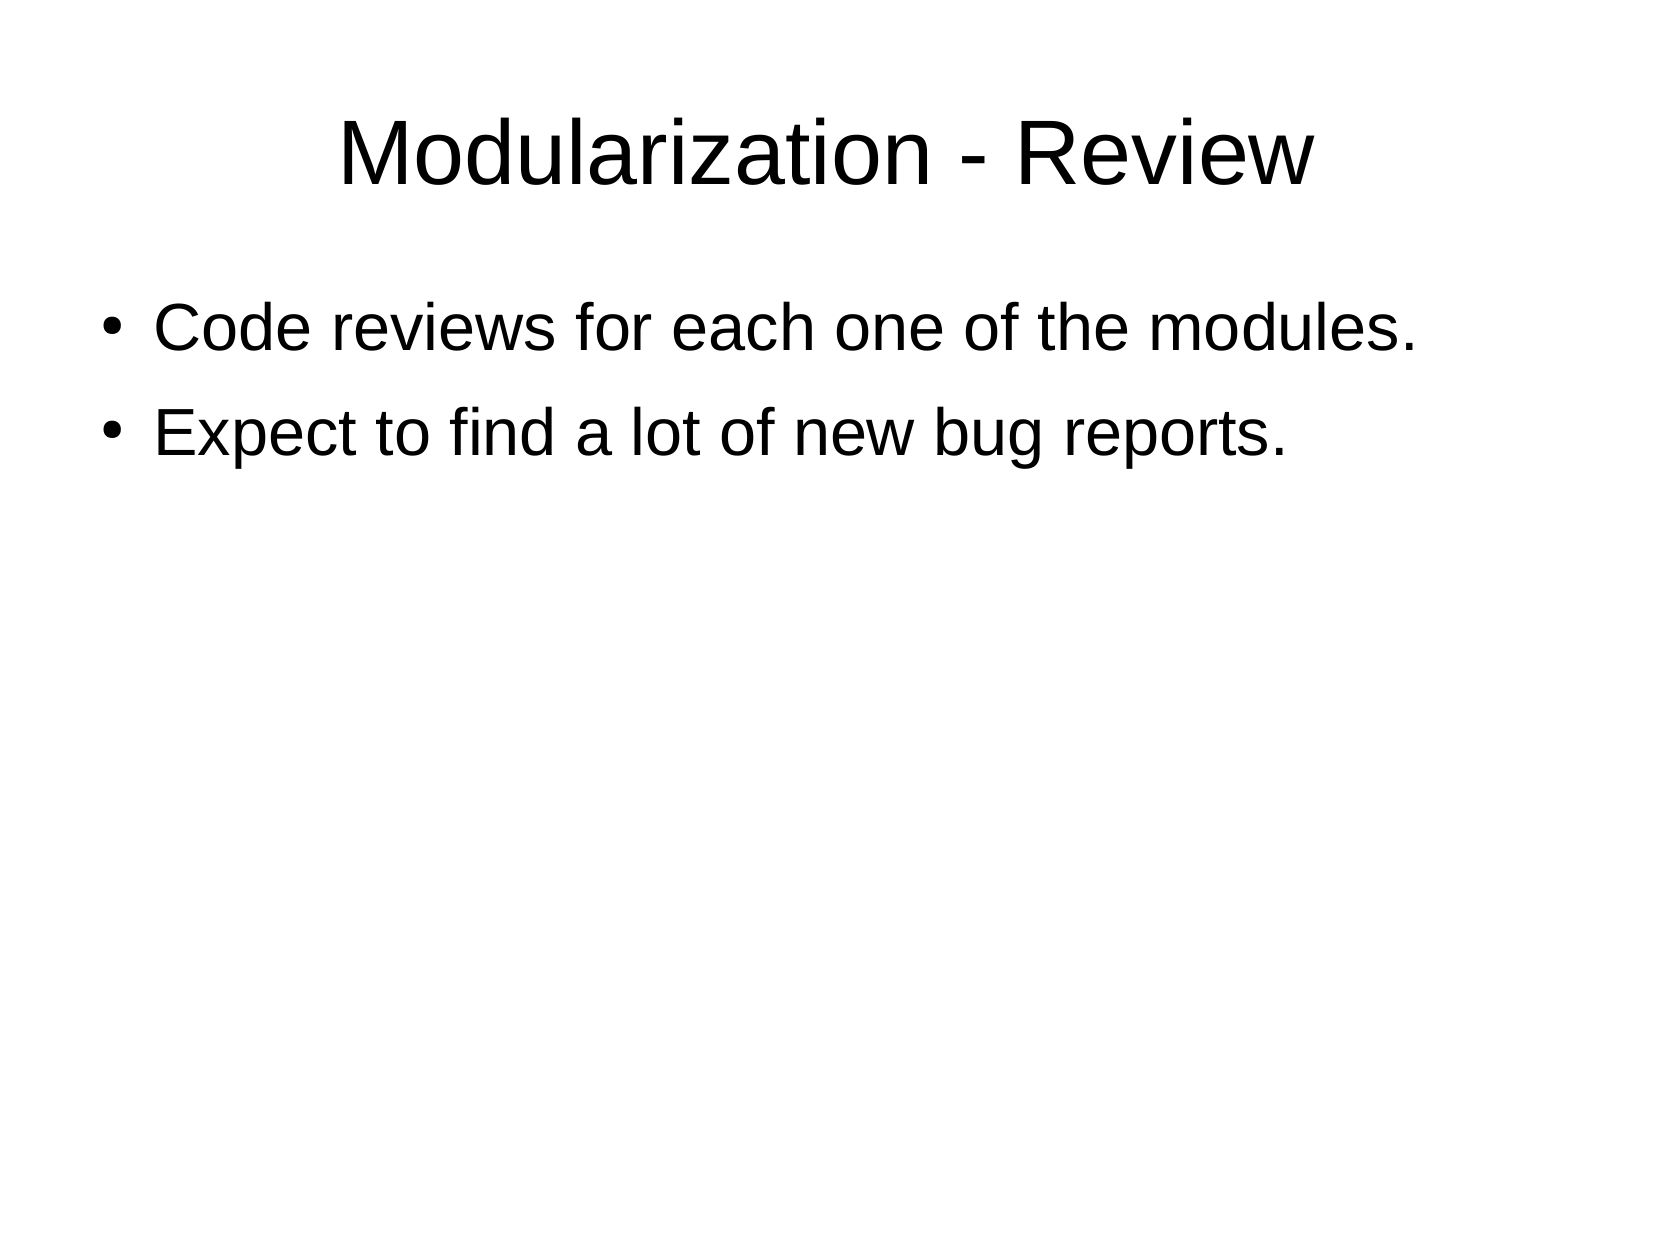

# Modularization - Review
Code reviews for each one of the modules.
Expect to find a lot of new bug reports.